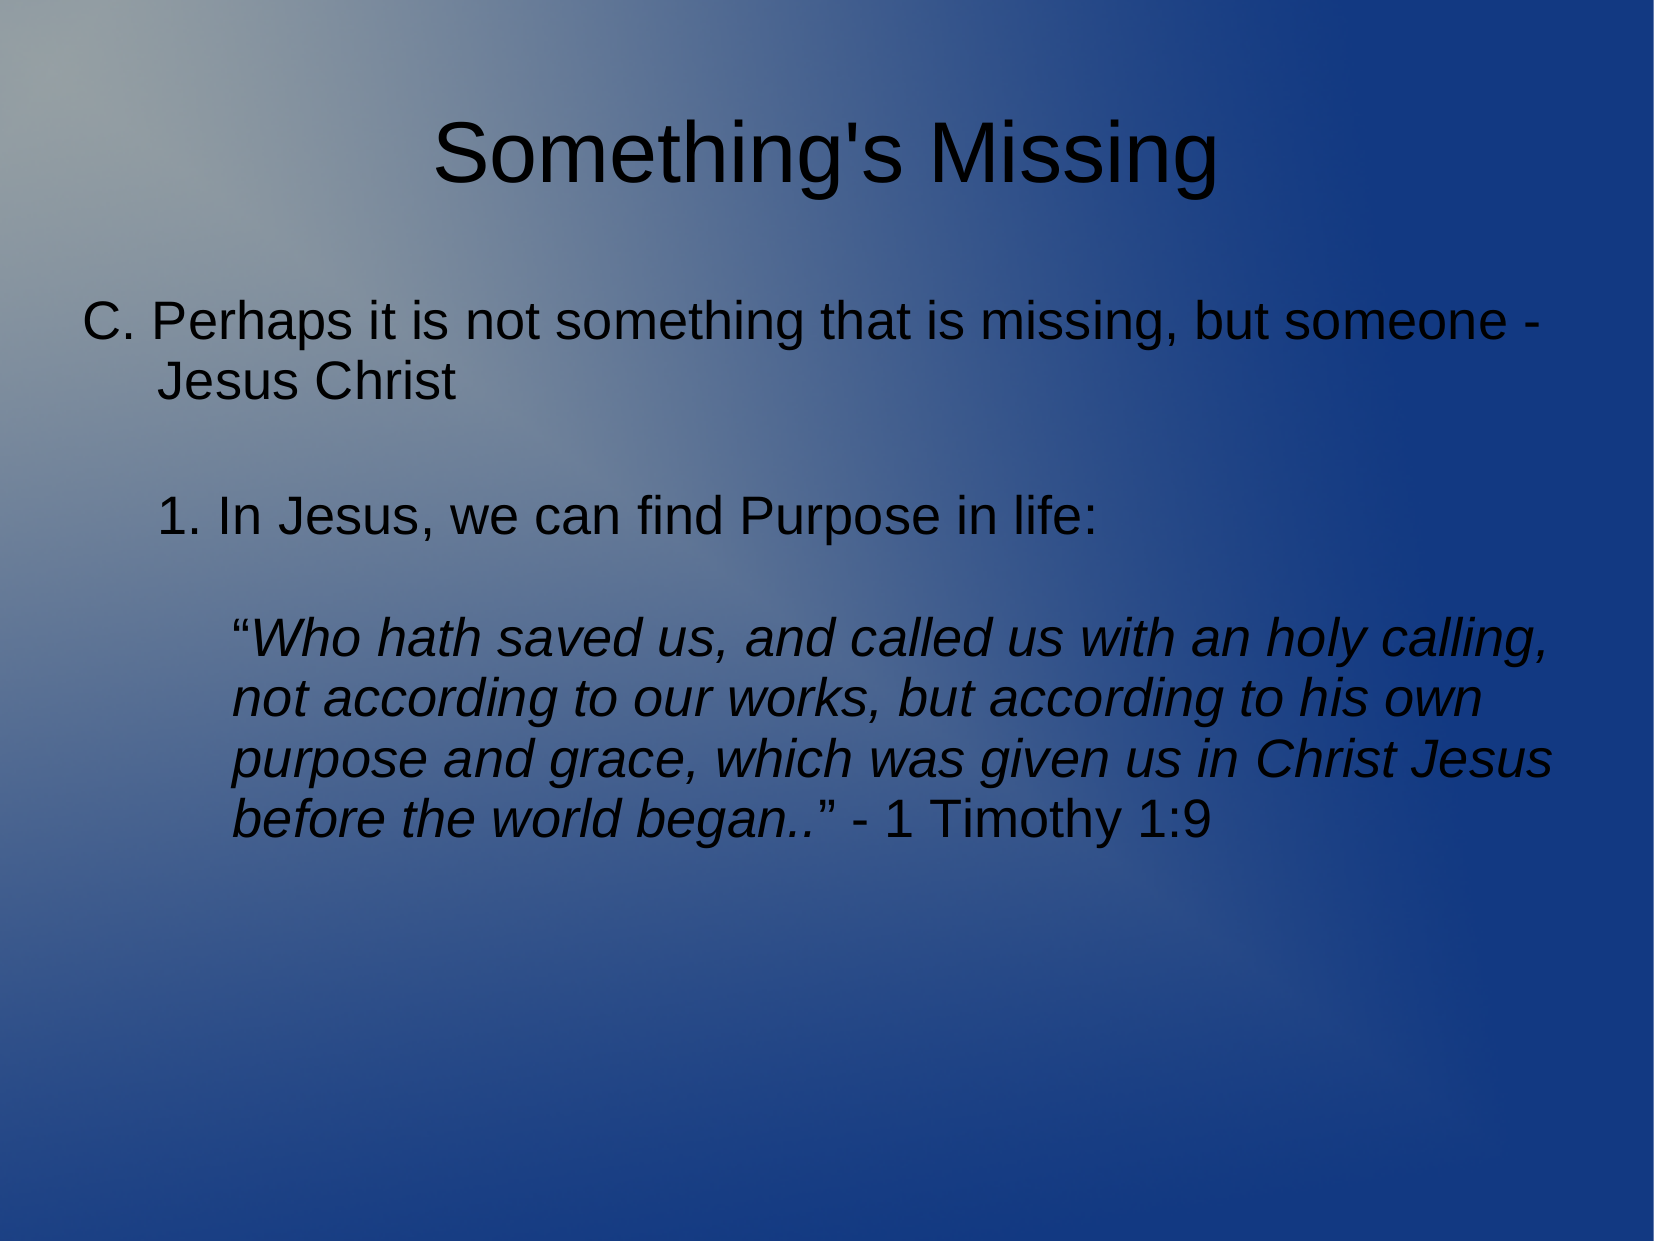

# Something's Missing
C. Perhaps it is not something that is missing, but someone - 	Jesus Christ
	1. In Jesus, we can find Purpose in life:
		“Who hath saved us, and called us with an holy calling, 		not according to our works, but according to his own 			purpose and grace, which was given us in Christ Jesus 		before the world began..” - 1 Timothy 1:9